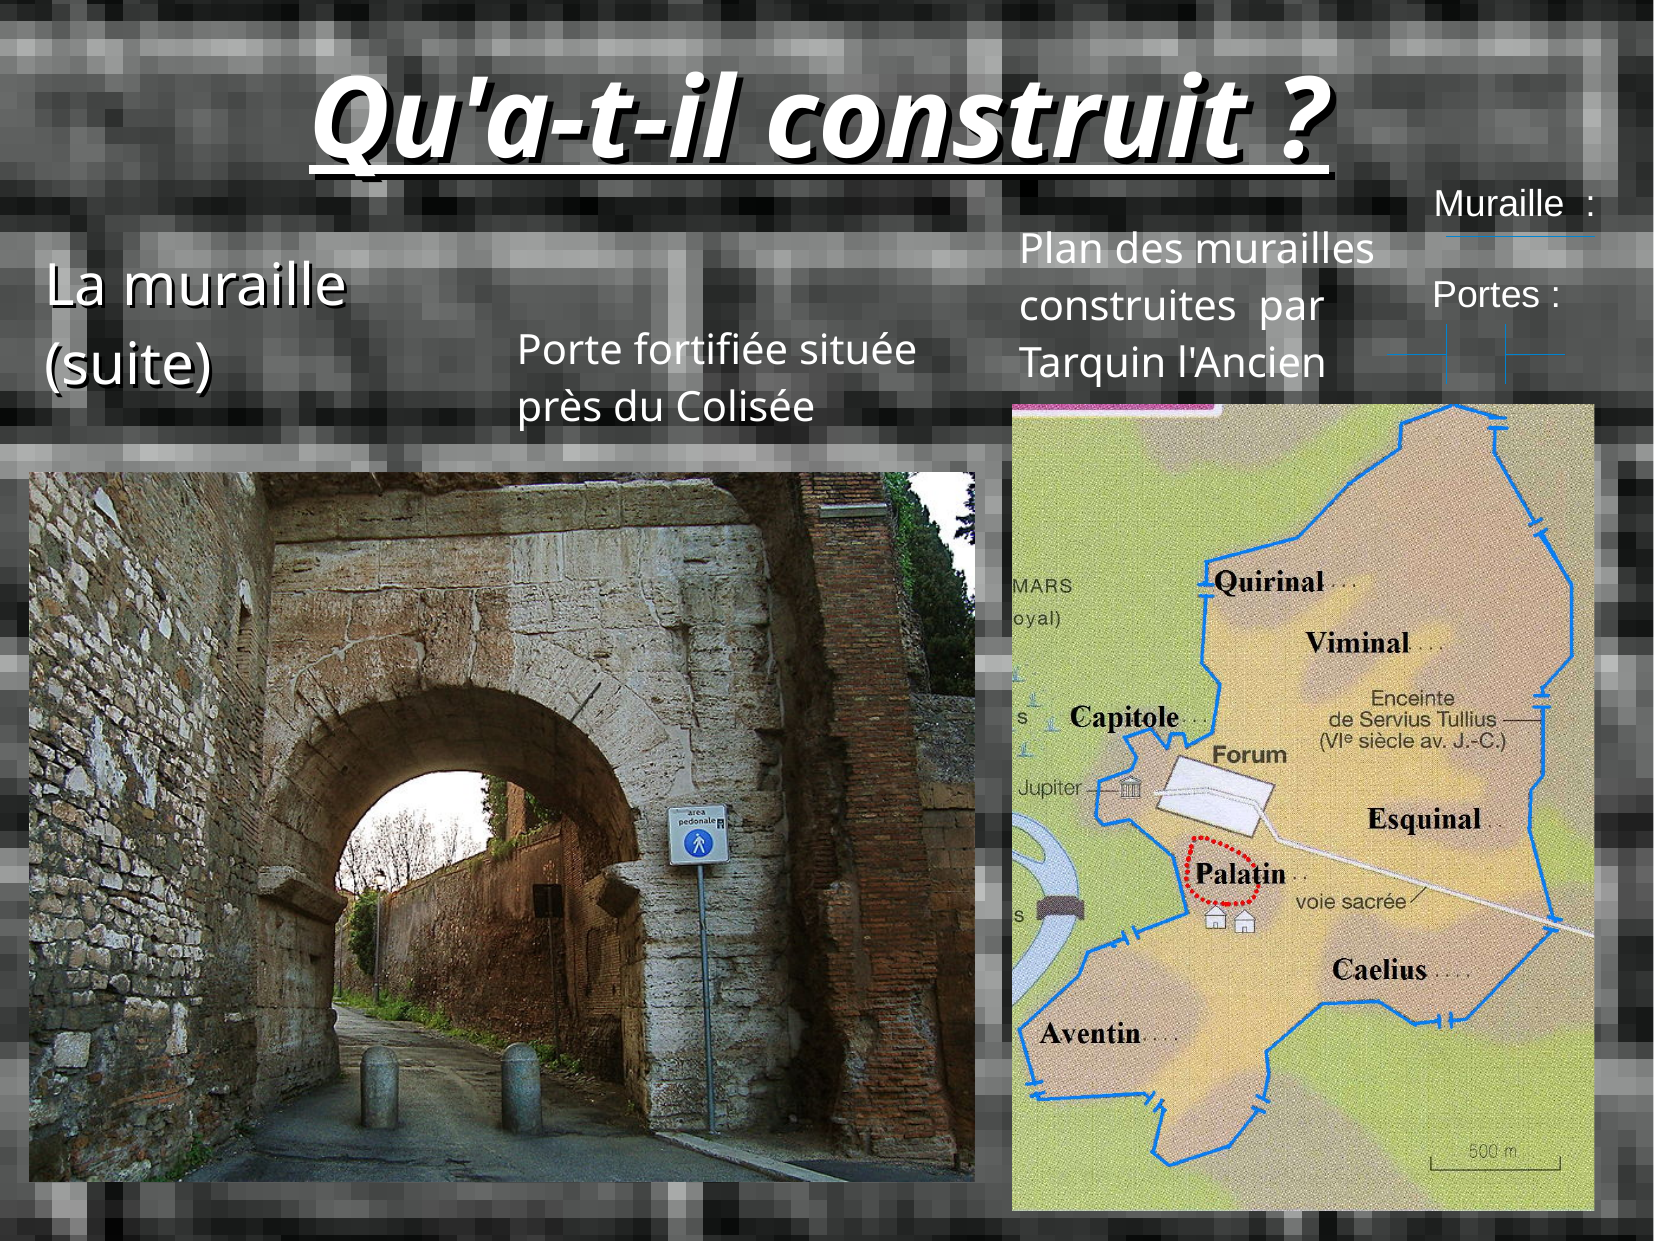

Qu'a-t-il construit ?
Muraille  :
Plan des murailles construites par Tarquin l'Ancien
La muraille (suite)
Portes :
Porte fortifiée située près du Colisée